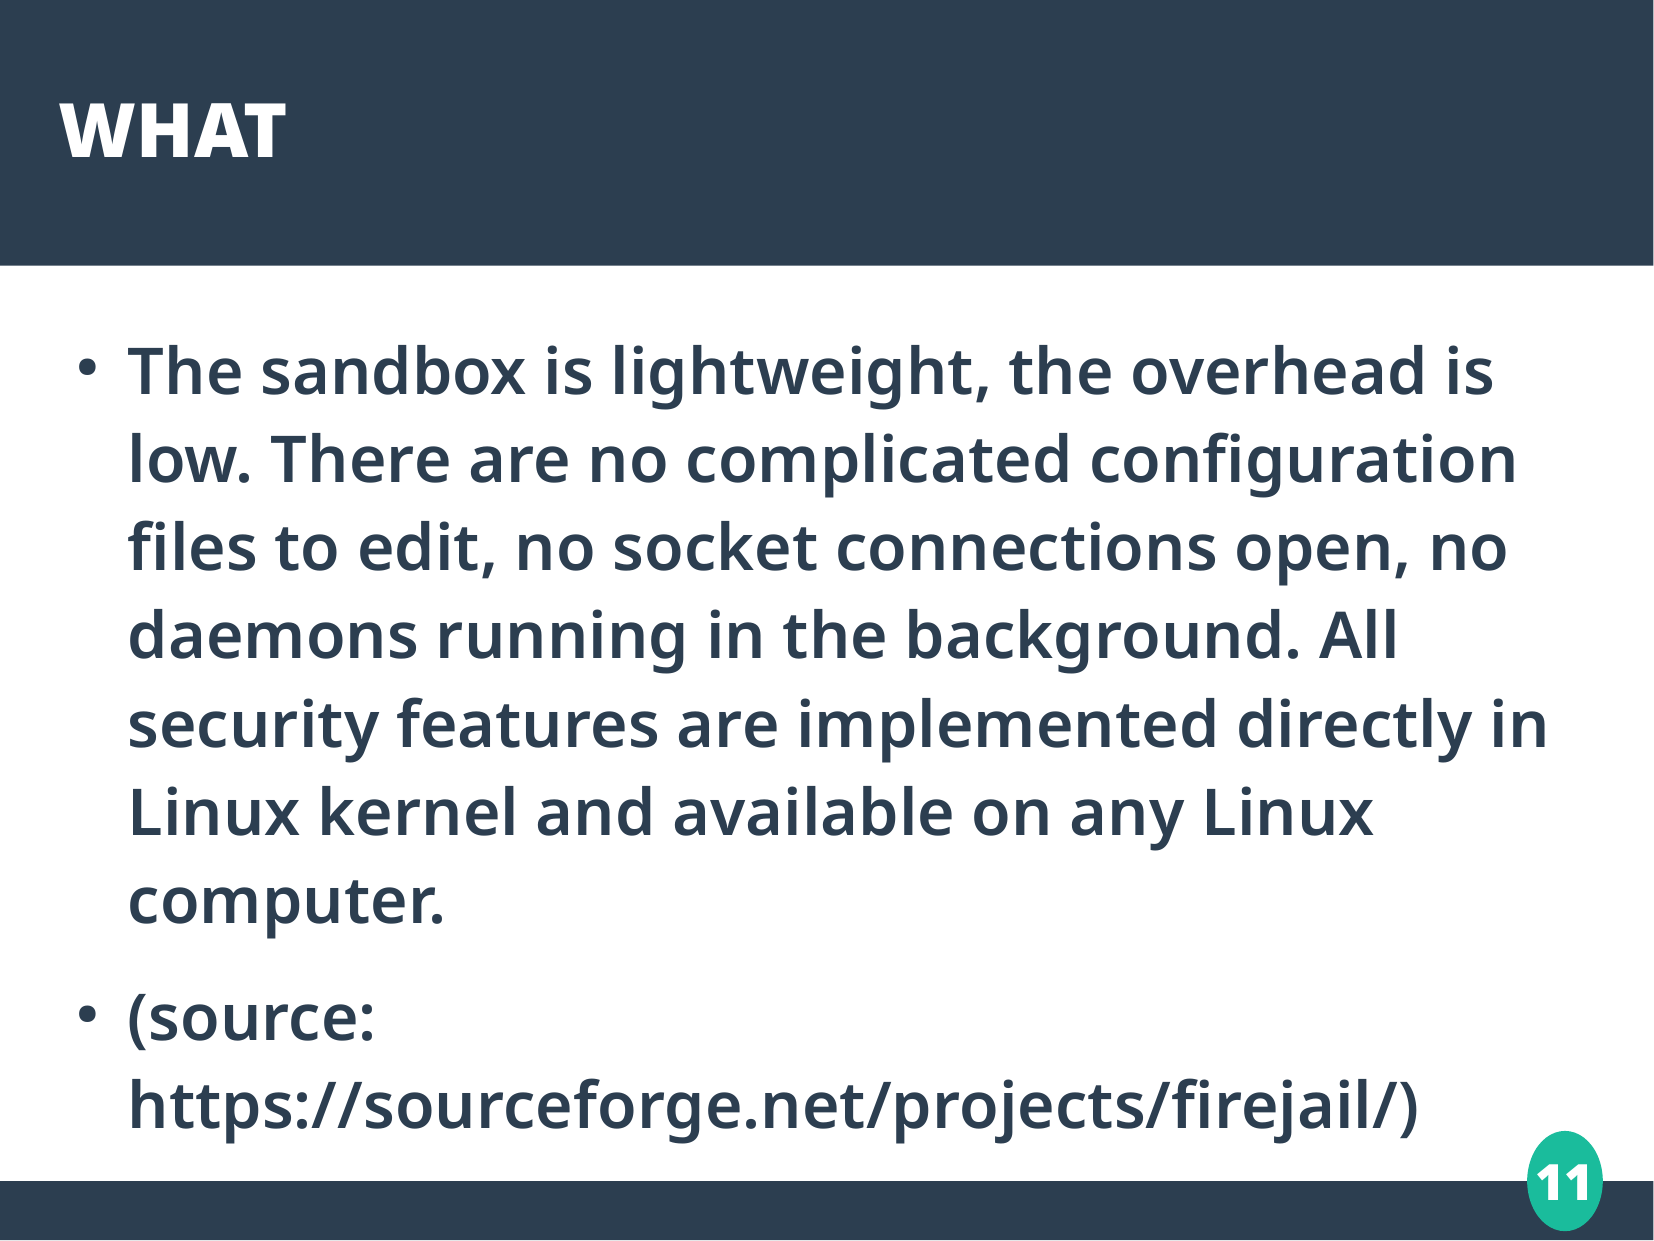

# WHAT
The sandbox is lightweight, the overhead is low. There are no complicated configuration files to edit, no socket connections open, no daemons running in the background. All security features are implemented directly in Linux kernel and available on any Linux computer.
(source: https://sourceforge.net/projects/firejail/)